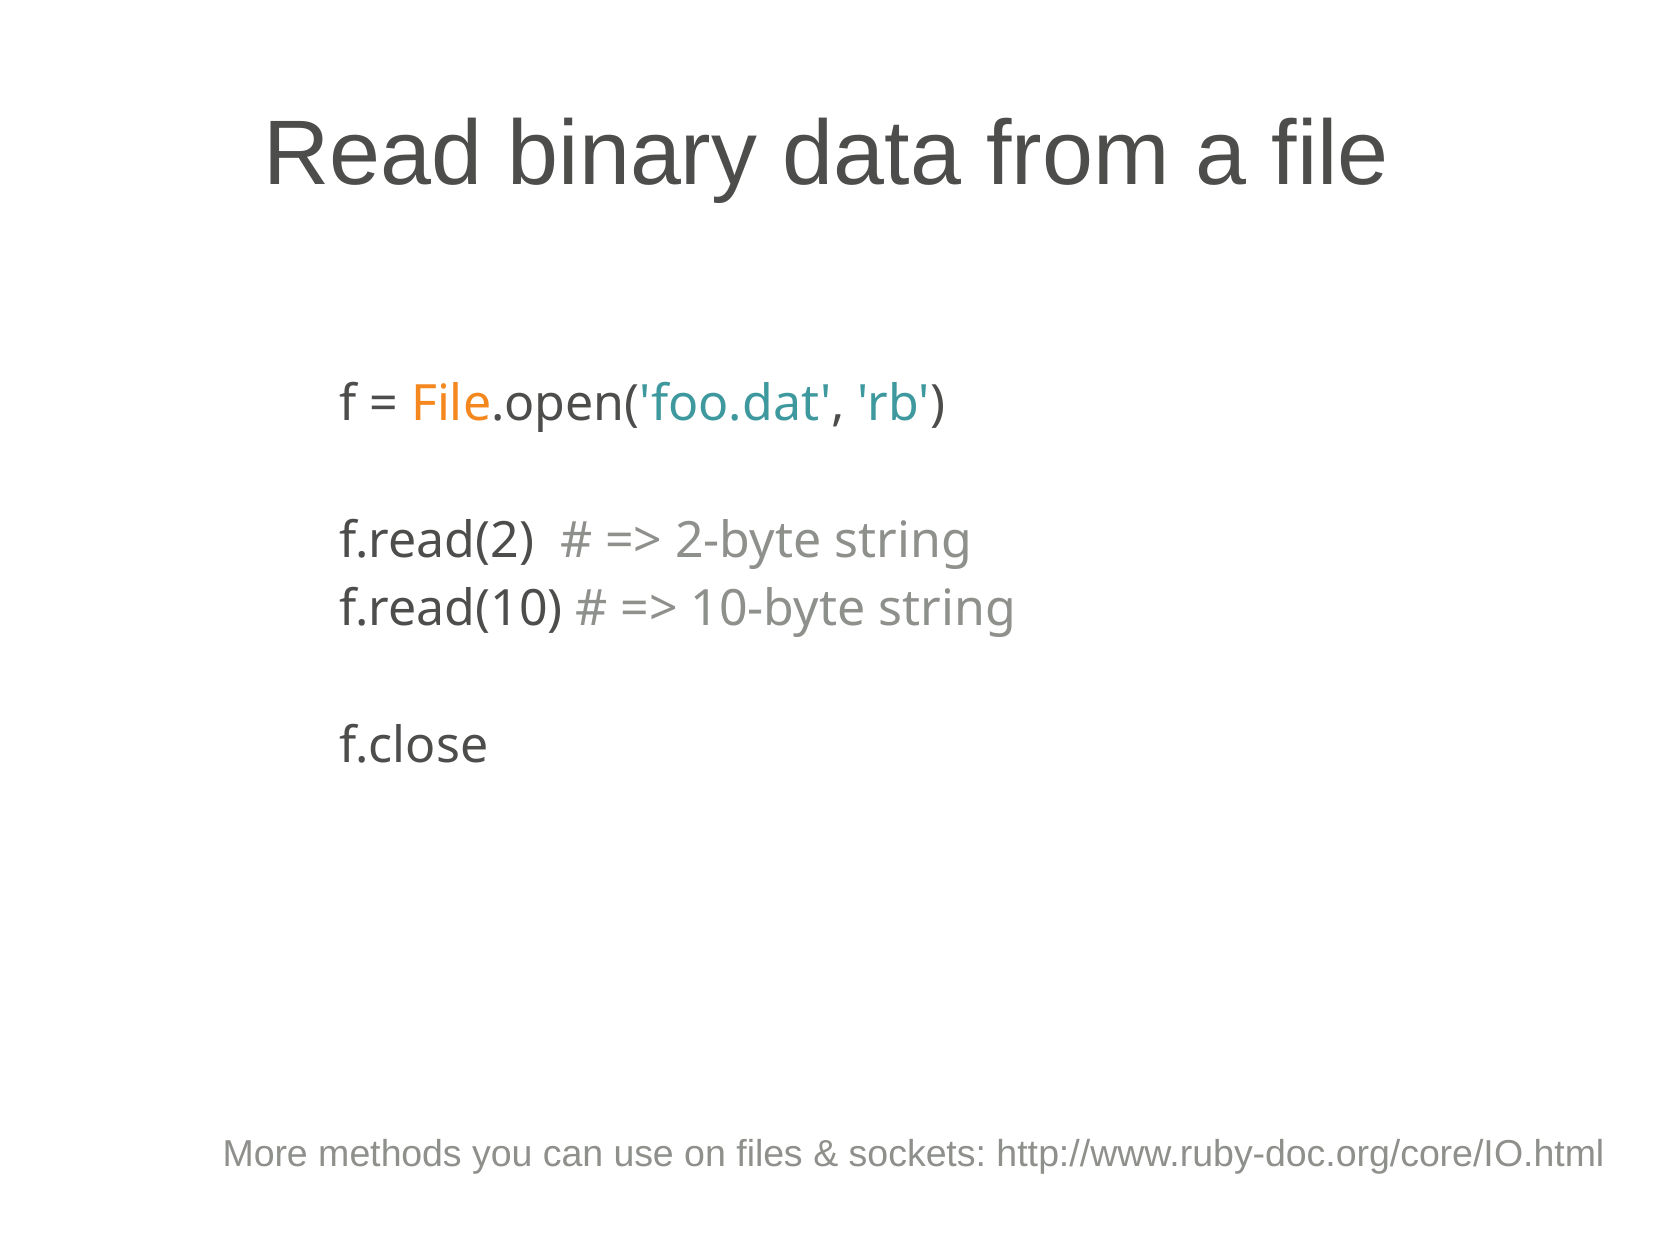

# Read binary data from a file
f = File.open('foo.dat', 'rb')
f.read(2) # => 2-byte string
f.read(10) # => 10-byte string
f.close
More methods you can use on files & sockets: http://www.ruby-doc.org/core/IO.html